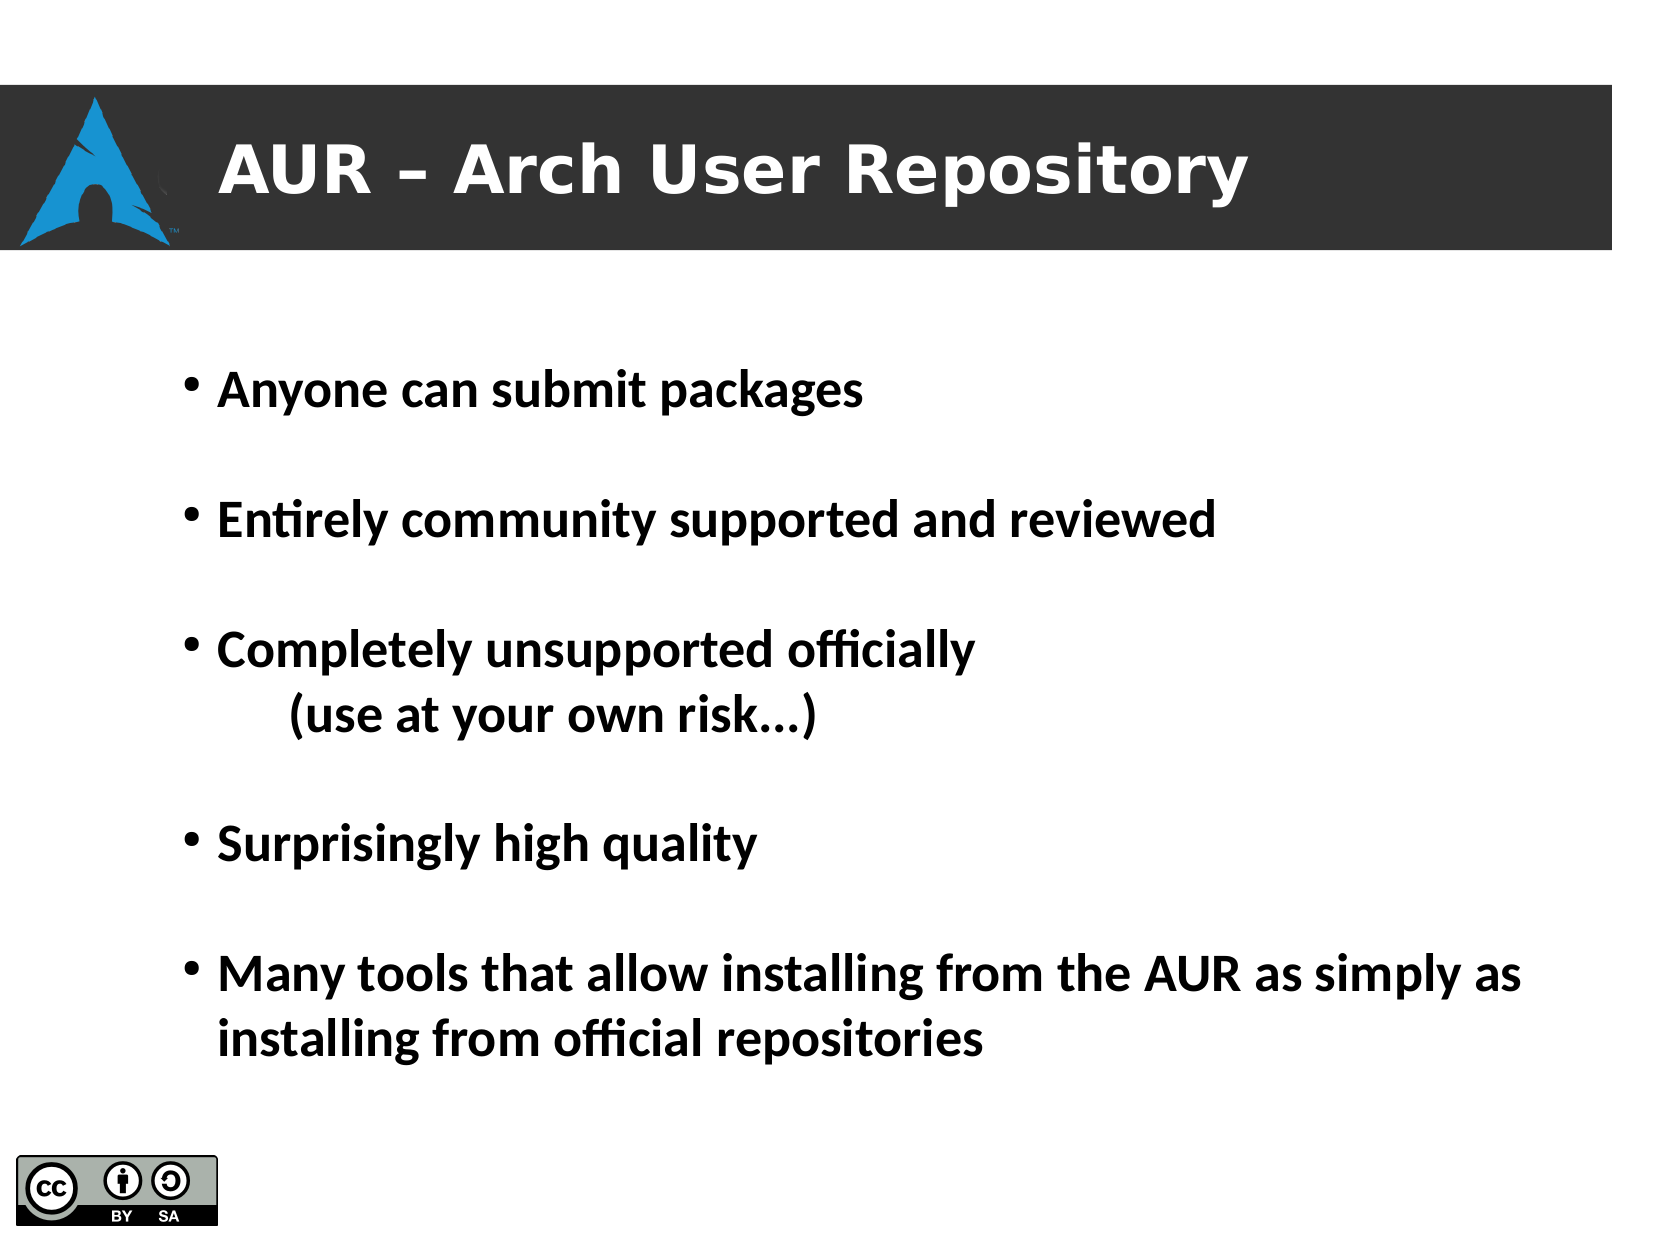

AUR – Arch User Repository
#
Anyone can submit packages
Entirely community supported and reviewed
Completely unsupported officially
(use at your own risk...)
Surprisingly high quality
Many tools that allow installing from the AUR as simply as installing from official repositories